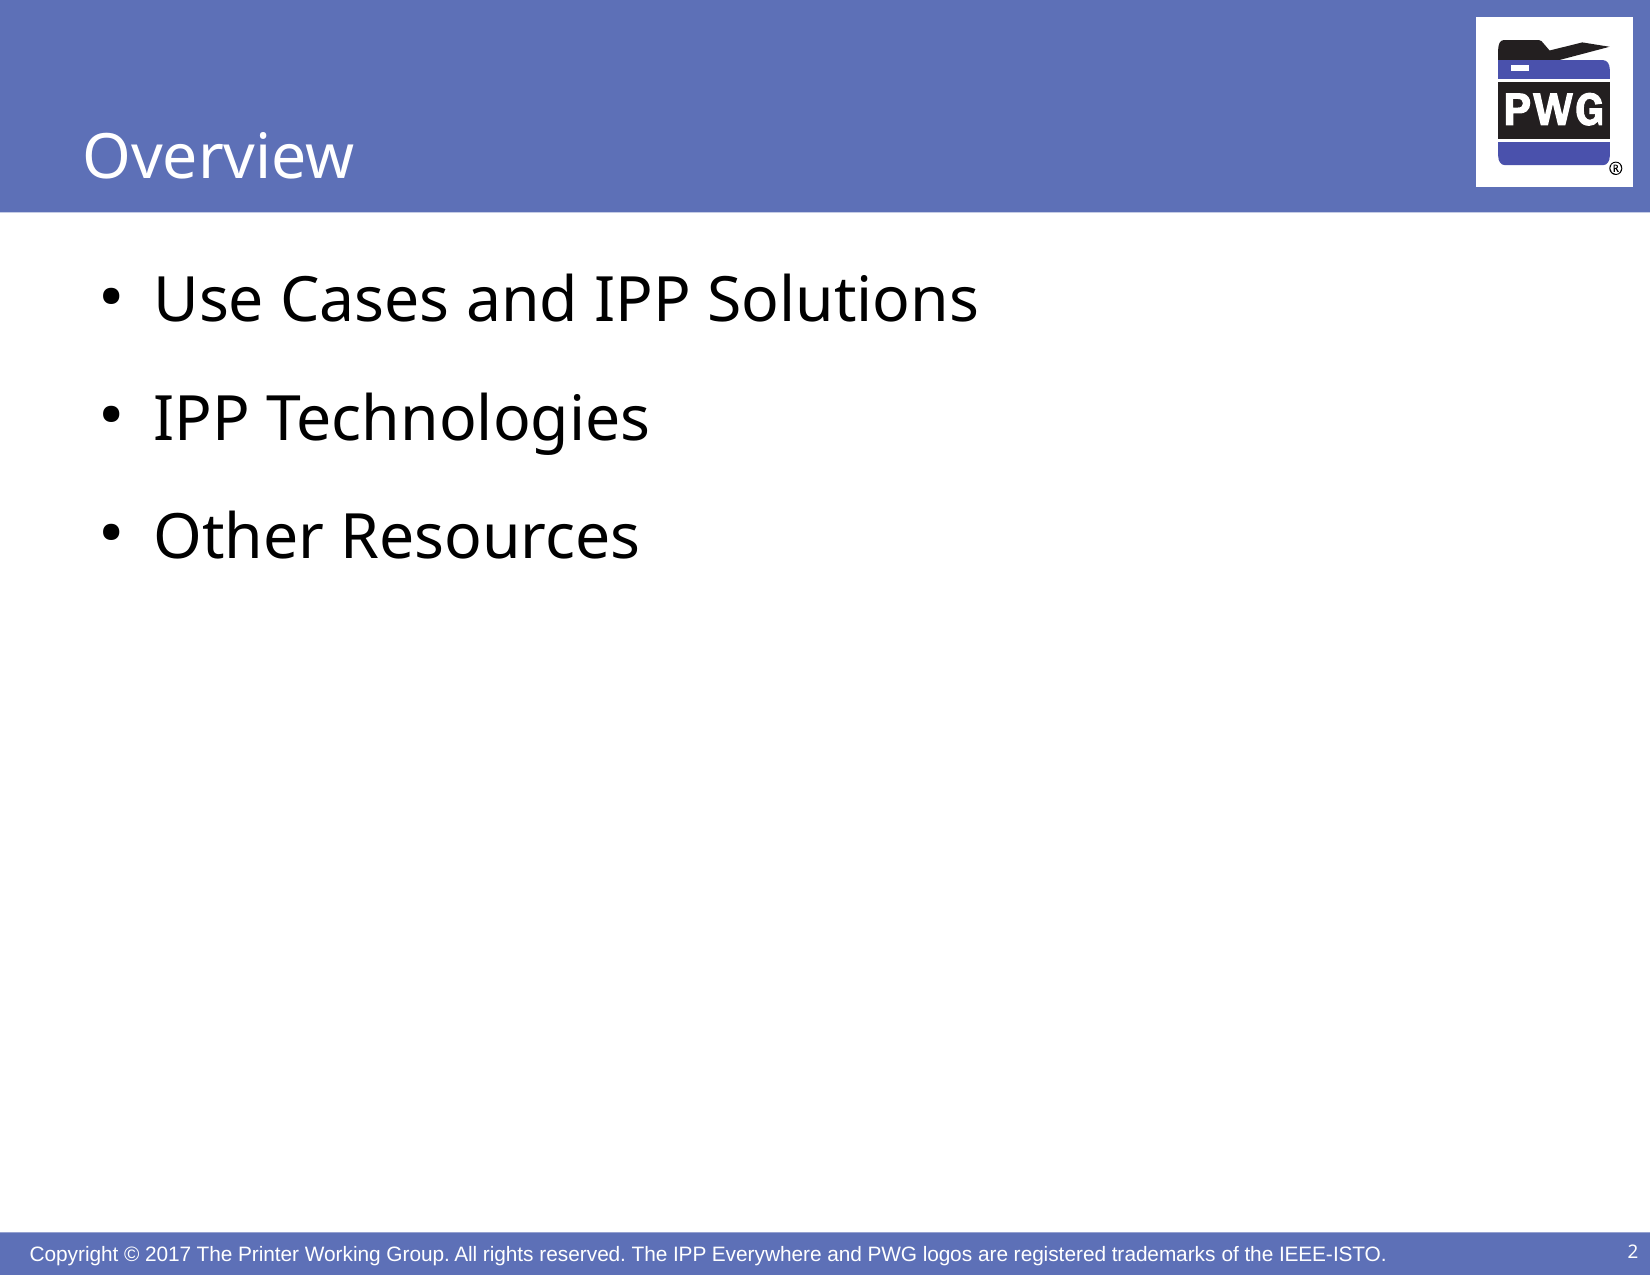

# Overview
Use Cases and IPP Solutions
IPP Technologies
Other Resources